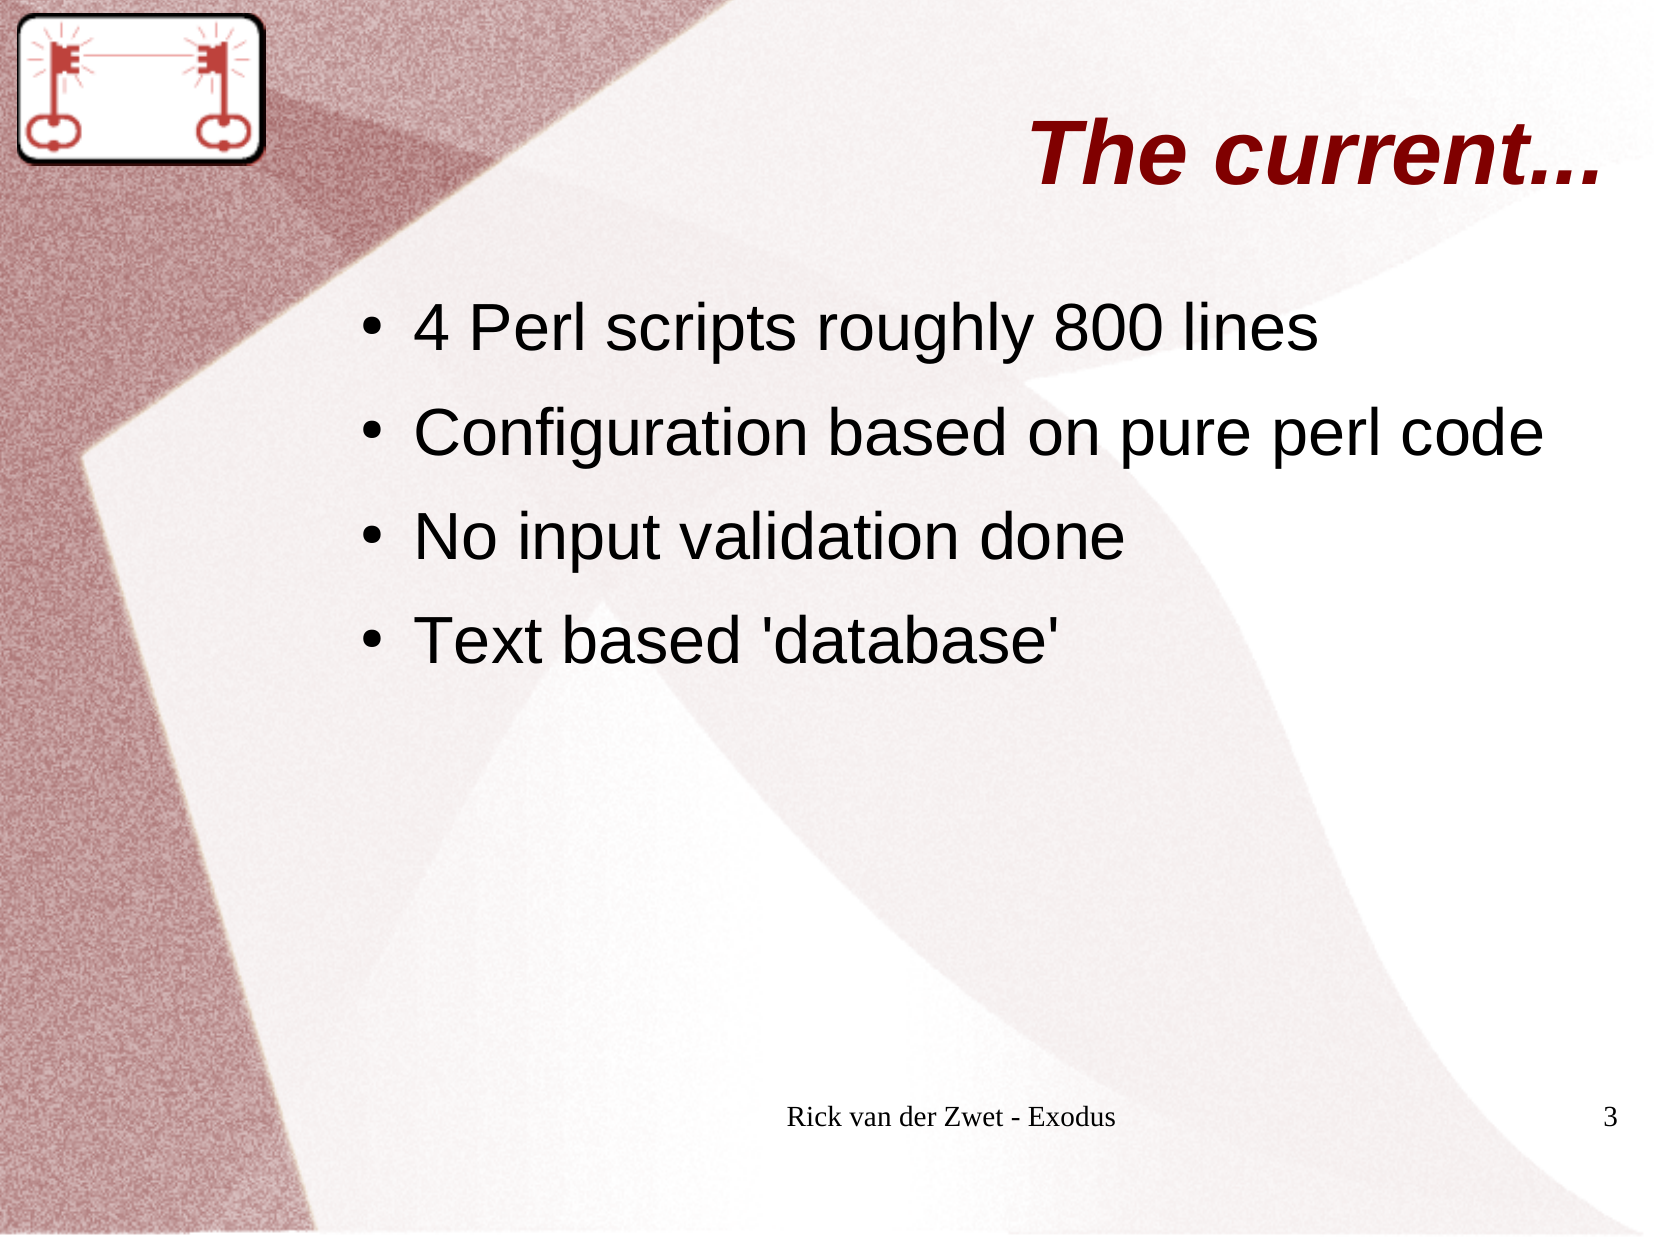

# The current...
4 Perl scripts roughly 800 lines
Configuration based on pure perl code
No input validation done
Text based 'database'
Rick van der Zwet - Exodus
3